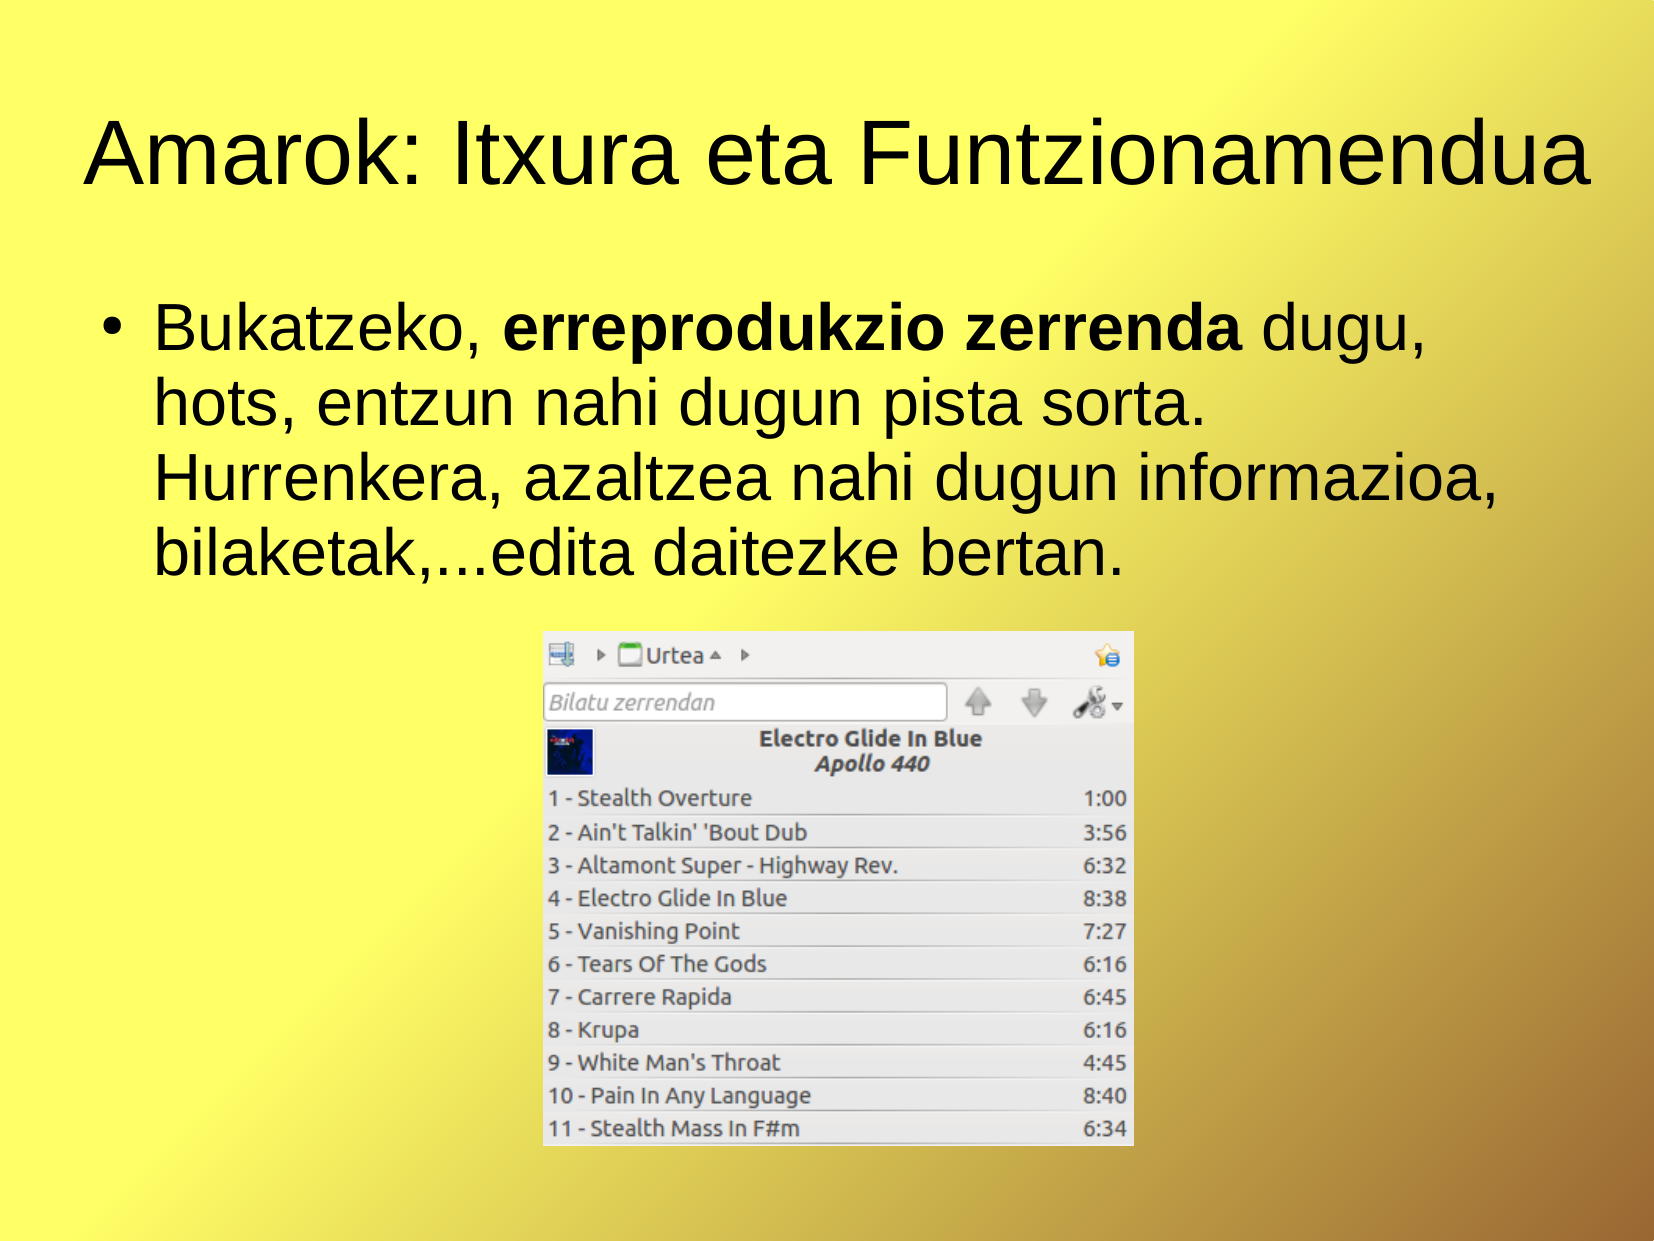

# Amarok: Itxura eta Funtzionamendua
Bukatzeko, erreprodukzio zerrenda dugu, hots, entzun nahi dugun pista sorta. Hurrenkera, azaltzea nahi dugun informazioa, bilaketak,...edita daitezke bertan.